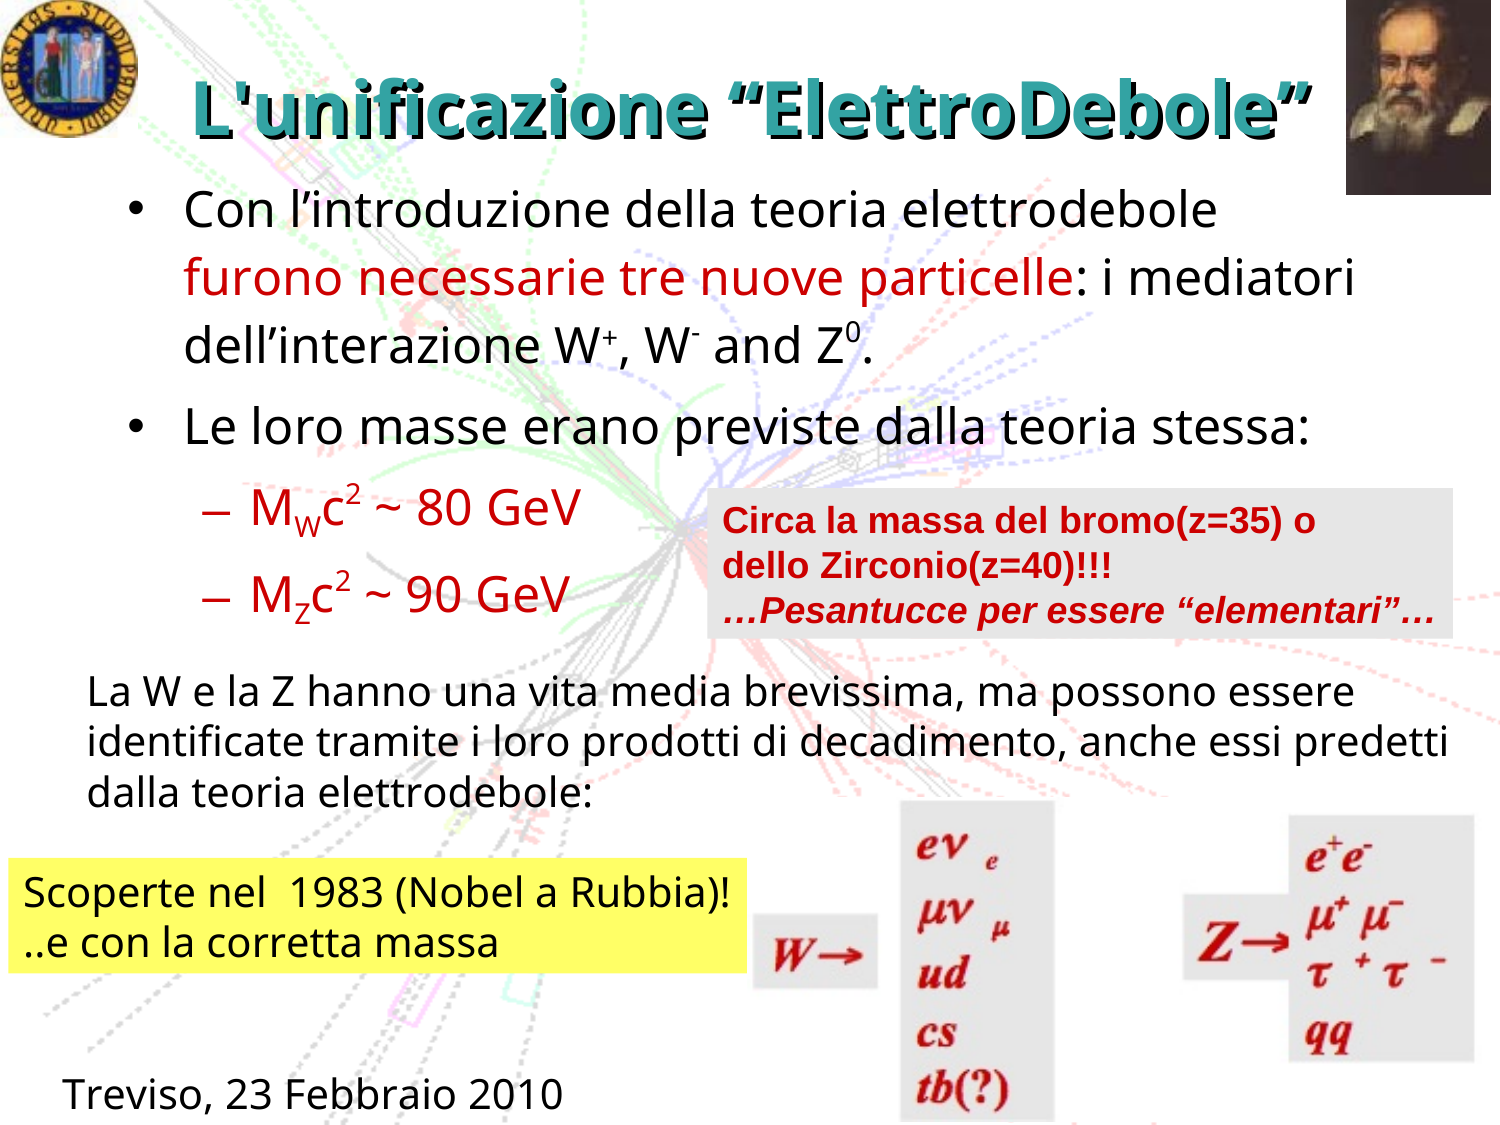

# L'unificazione “ElettroDebole”
Con l’introduzione della teoria elettrodebole furono necessarie tre nuove particelle: i mediatori dell’interazione W+, W- and Z0.
Le loro masse erano previste dalla teoria stessa:
MWc2 ~ 80 GeV
MZc2 ~ 90 GeV
Circa la massa del bromo(z=35) o
dello Zirconio(z=40)!!!
…Pesantucce per essere “elementari”…
La W e la Z hanno una vita media brevissima, ma possono essere
identificate tramite i loro prodotti di decadimento, anche essi predetti
dalla teoria elettrodebole:
Scoperte nel 1983 (Nobel a Rubbia)!
..e con la corretta massa